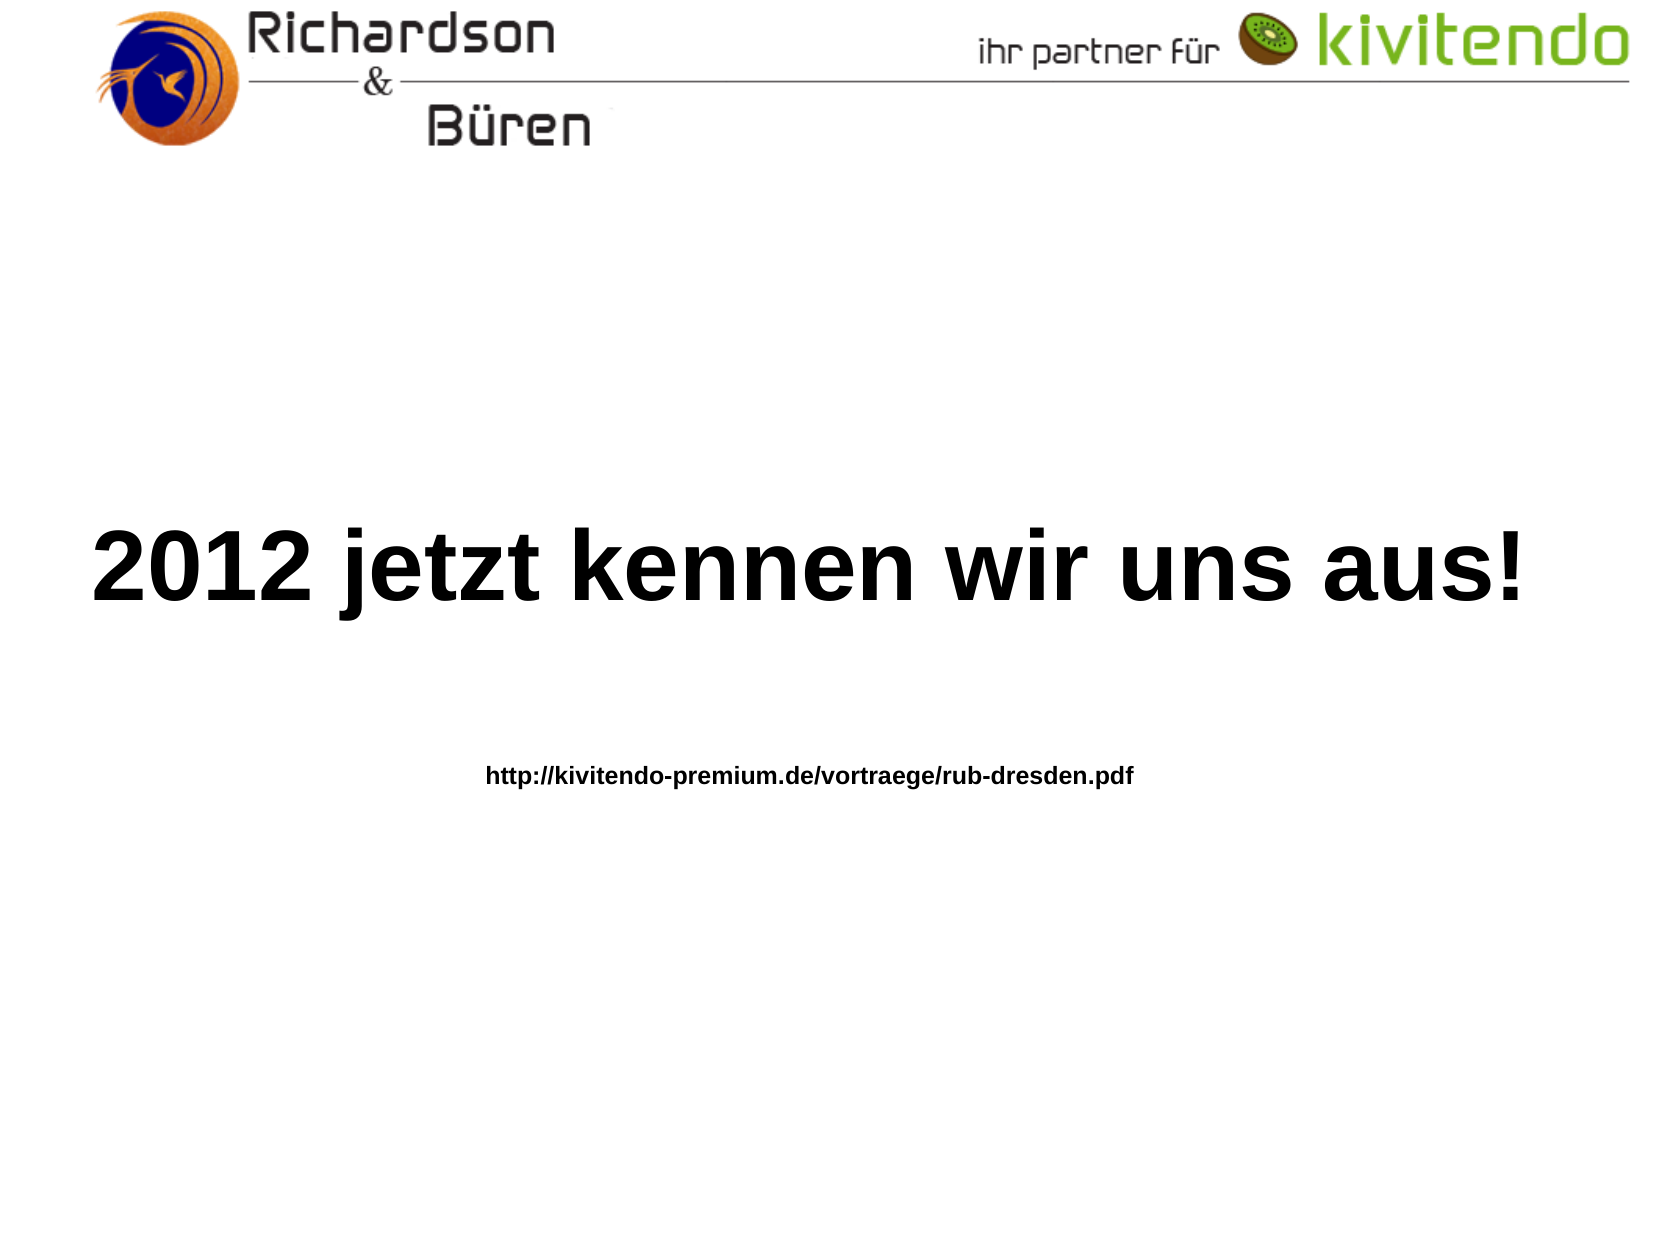

# 2012 jetzt kennen wir uns aus!
http://kivitendo-premium.de/vortraege/rub-dresden.pdf